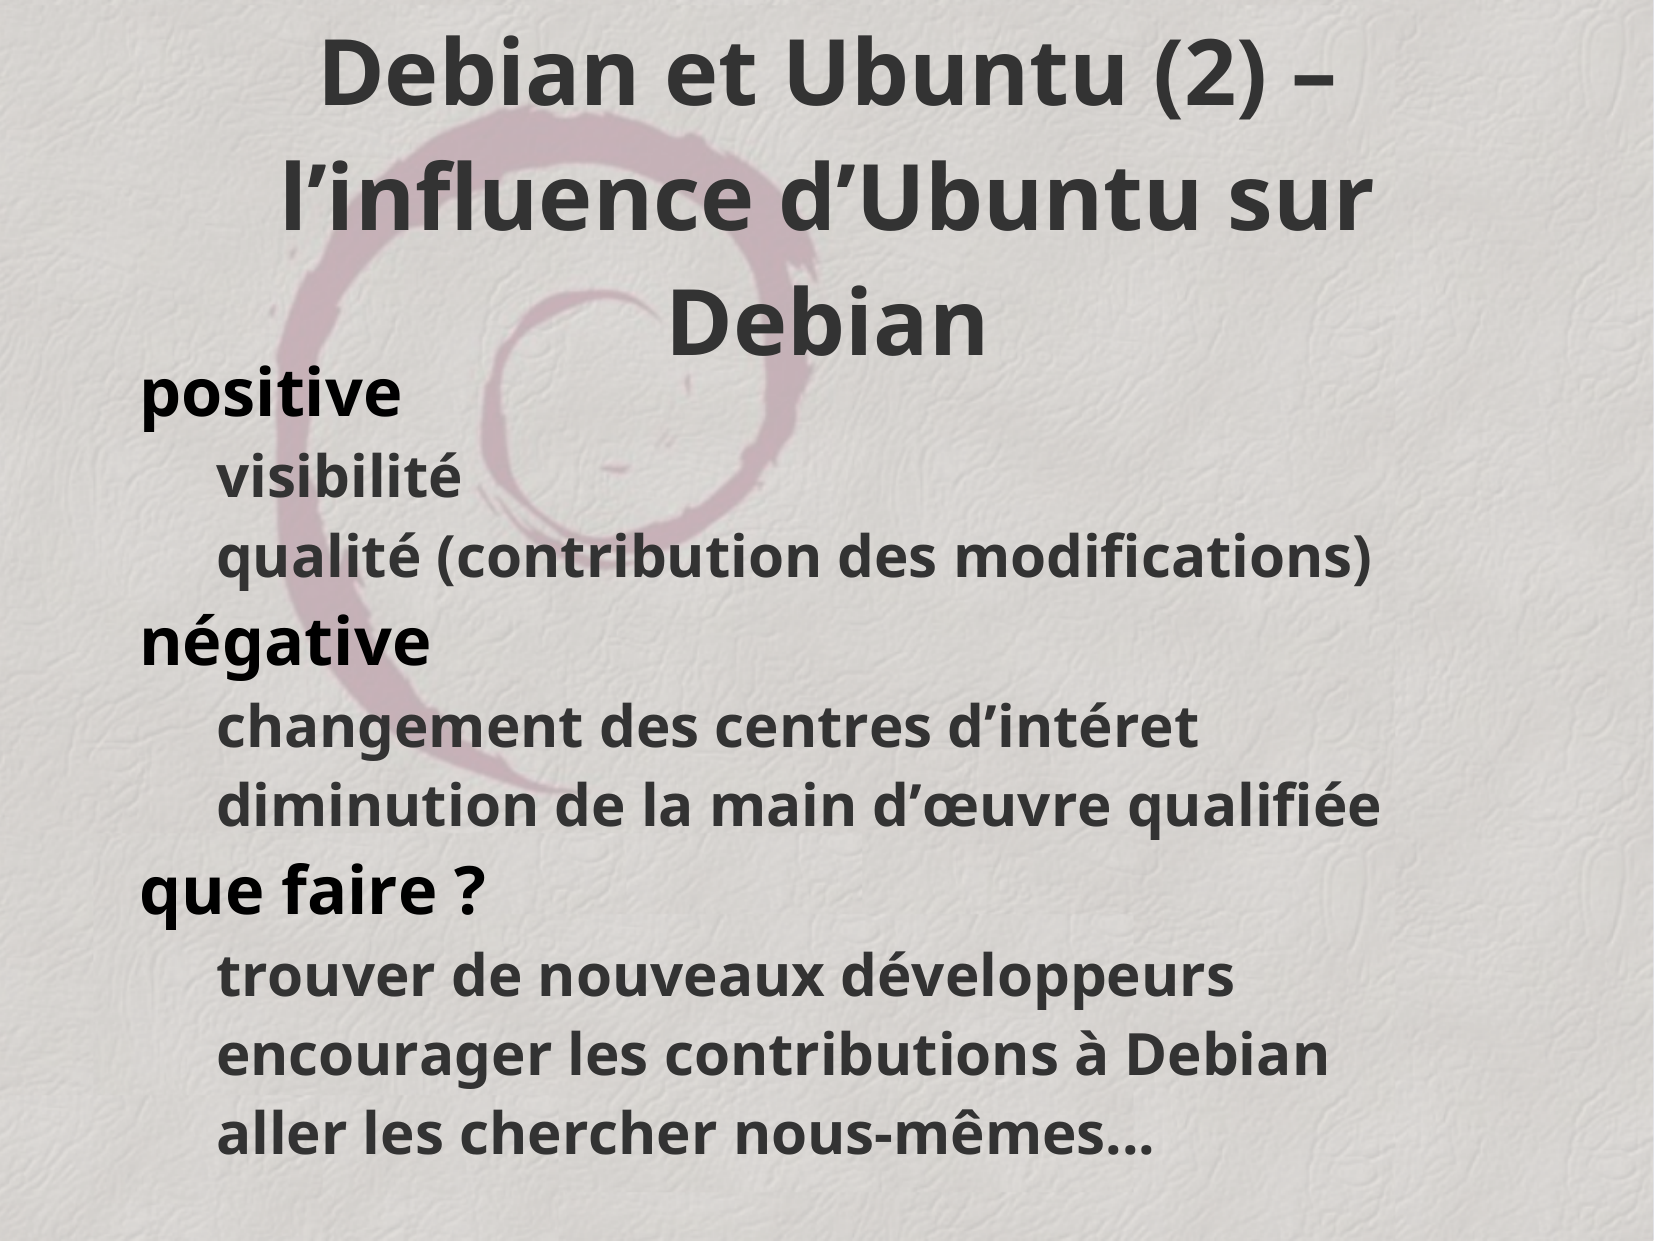

# Debian et Ubuntu (2) – l’influence d’Ubuntu sur Debian
positive
visibilité
qualité (contribution des modifications)
négative
changement des centres d’intéret
diminution de la main d’œuvre qualifiée
que faire ?
trouver de nouveaux développeurs
encourager les contributions à Debian
aller les chercher nous-mêmes...